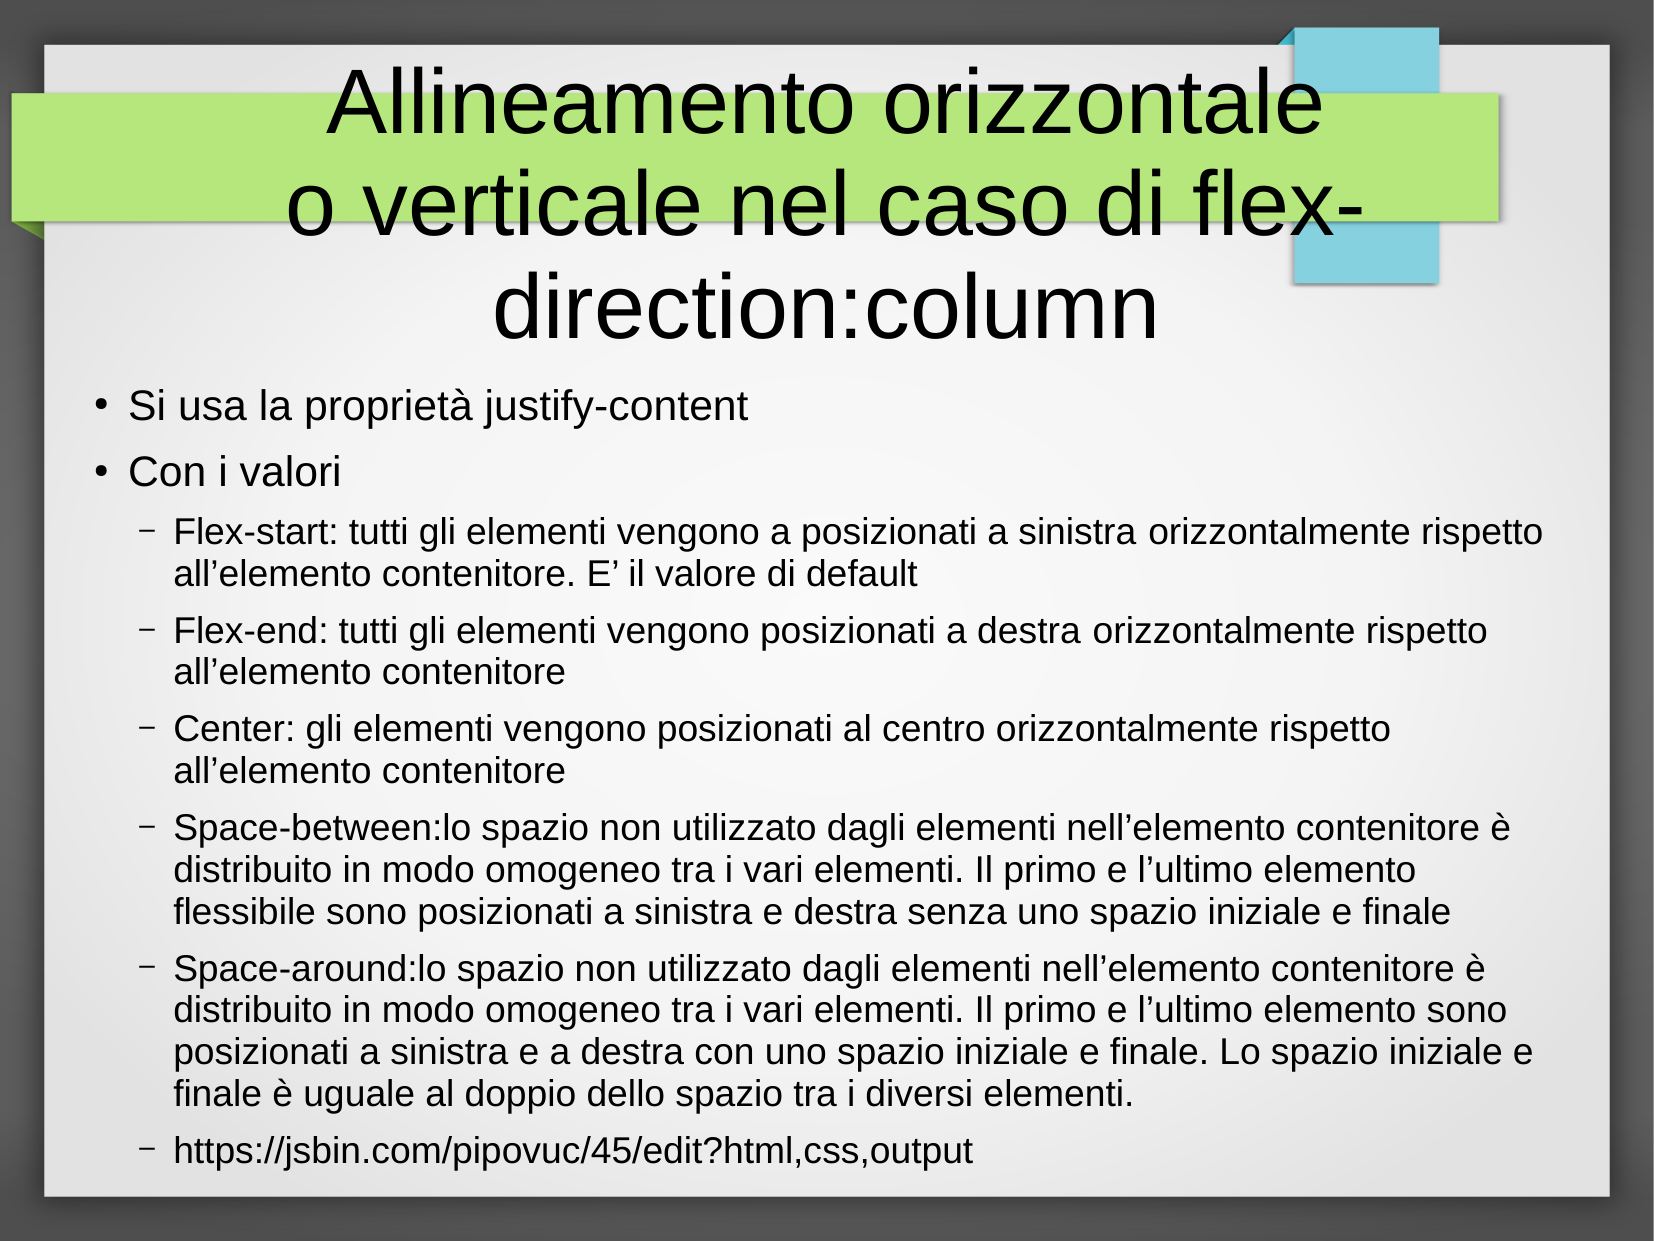

# Allineamento orizzontale o verticale nel caso di flex-direction:column
Si usa la proprietà justify-content
Con i valori
Flex-start: tutti gli elementi vengono a posizionati a sinistra orizzontalmente rispetto all’elemento contenitore. E’ il valore di default
Flex-end: tutti gli elementi vengono posizionati a destra orizzontalmente rispetto all’elemento contenitore
Center: gli elementi vengono posizionati al centro orizzontalmente rispetto all’elemento contenitore
Space-between:lo spazio non utilizzato dagli elementi nell’elemento contenitore è distribuito in modo omogeneo tra i vari elementi. Il primo e l’ultimo elemento flessibile sono posizionati a sinistra e destra senza uno spazio iniziale e finale
Space-around:lo spazio non utilizzato dagli elementi nell’elemento contenitore è distribuito in modo omogeneo tra i vari elementi. Il primo e l’ultimo elemento sono posizionati a sinistra e a destra con uno spazio iniziale e finale. Lo spazio iniziale e finale è uguale al doppio dello spazio tra i diversi elementi.
https://jsbin.com/pipovuc/45/edit?html,css,output